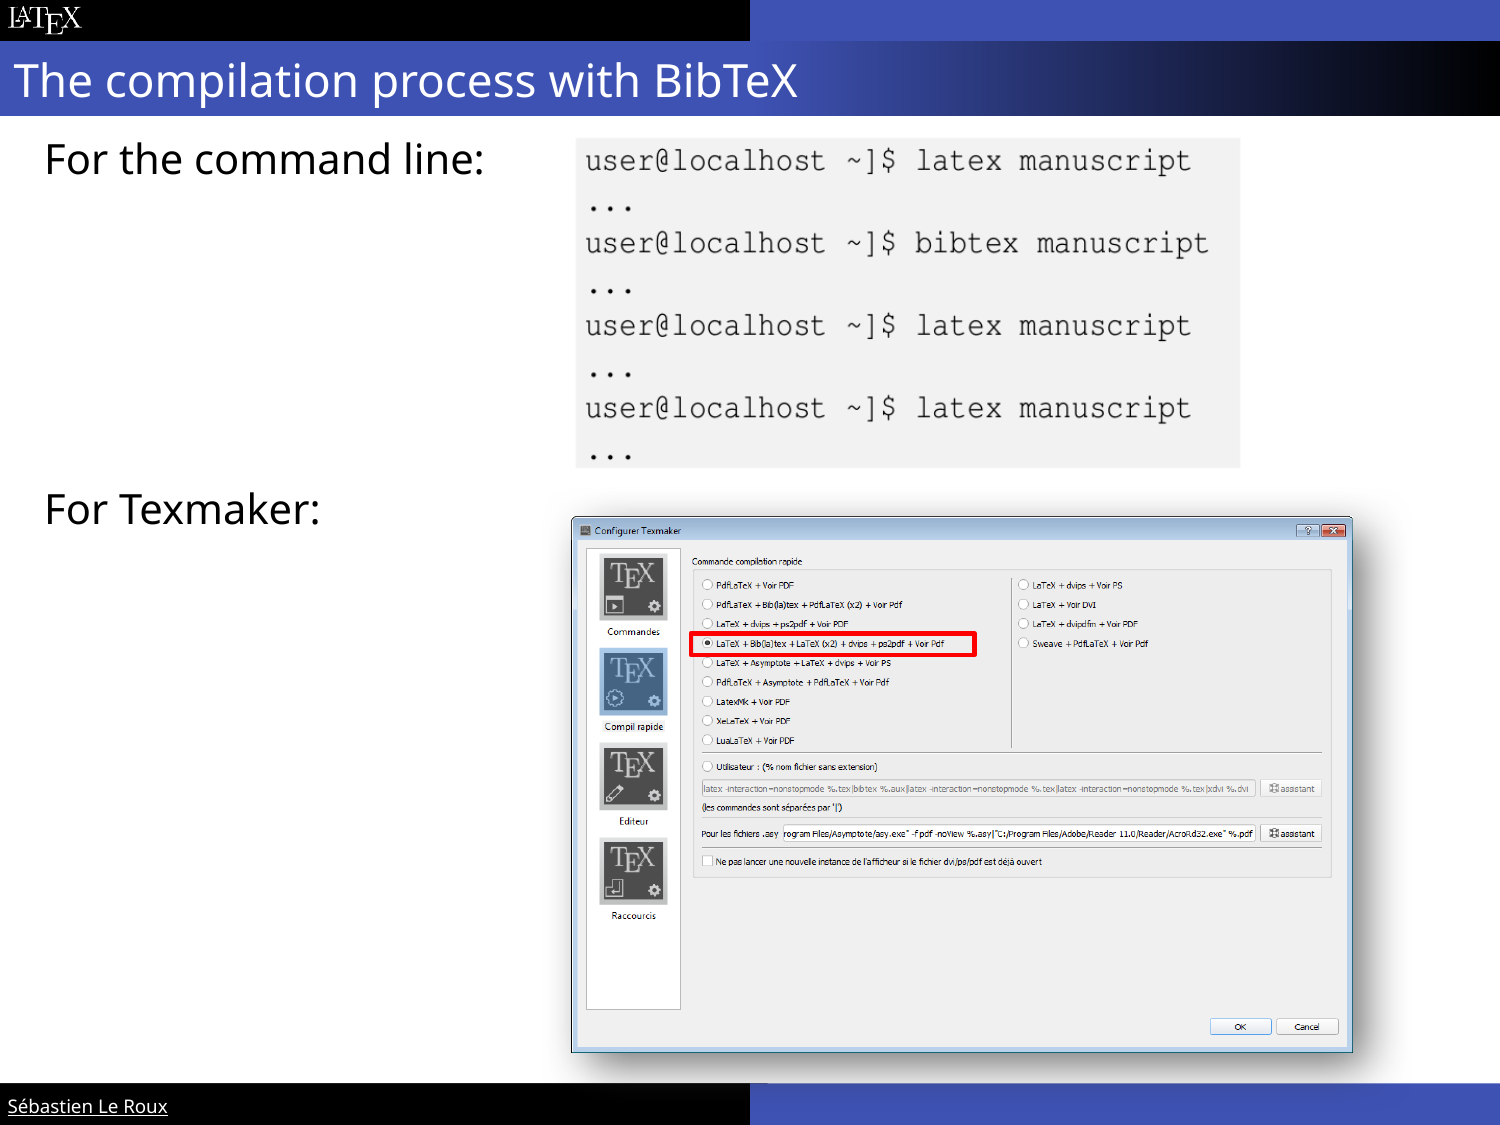

# The compilation process with BibTeX
For the command line:
For Texmaker: